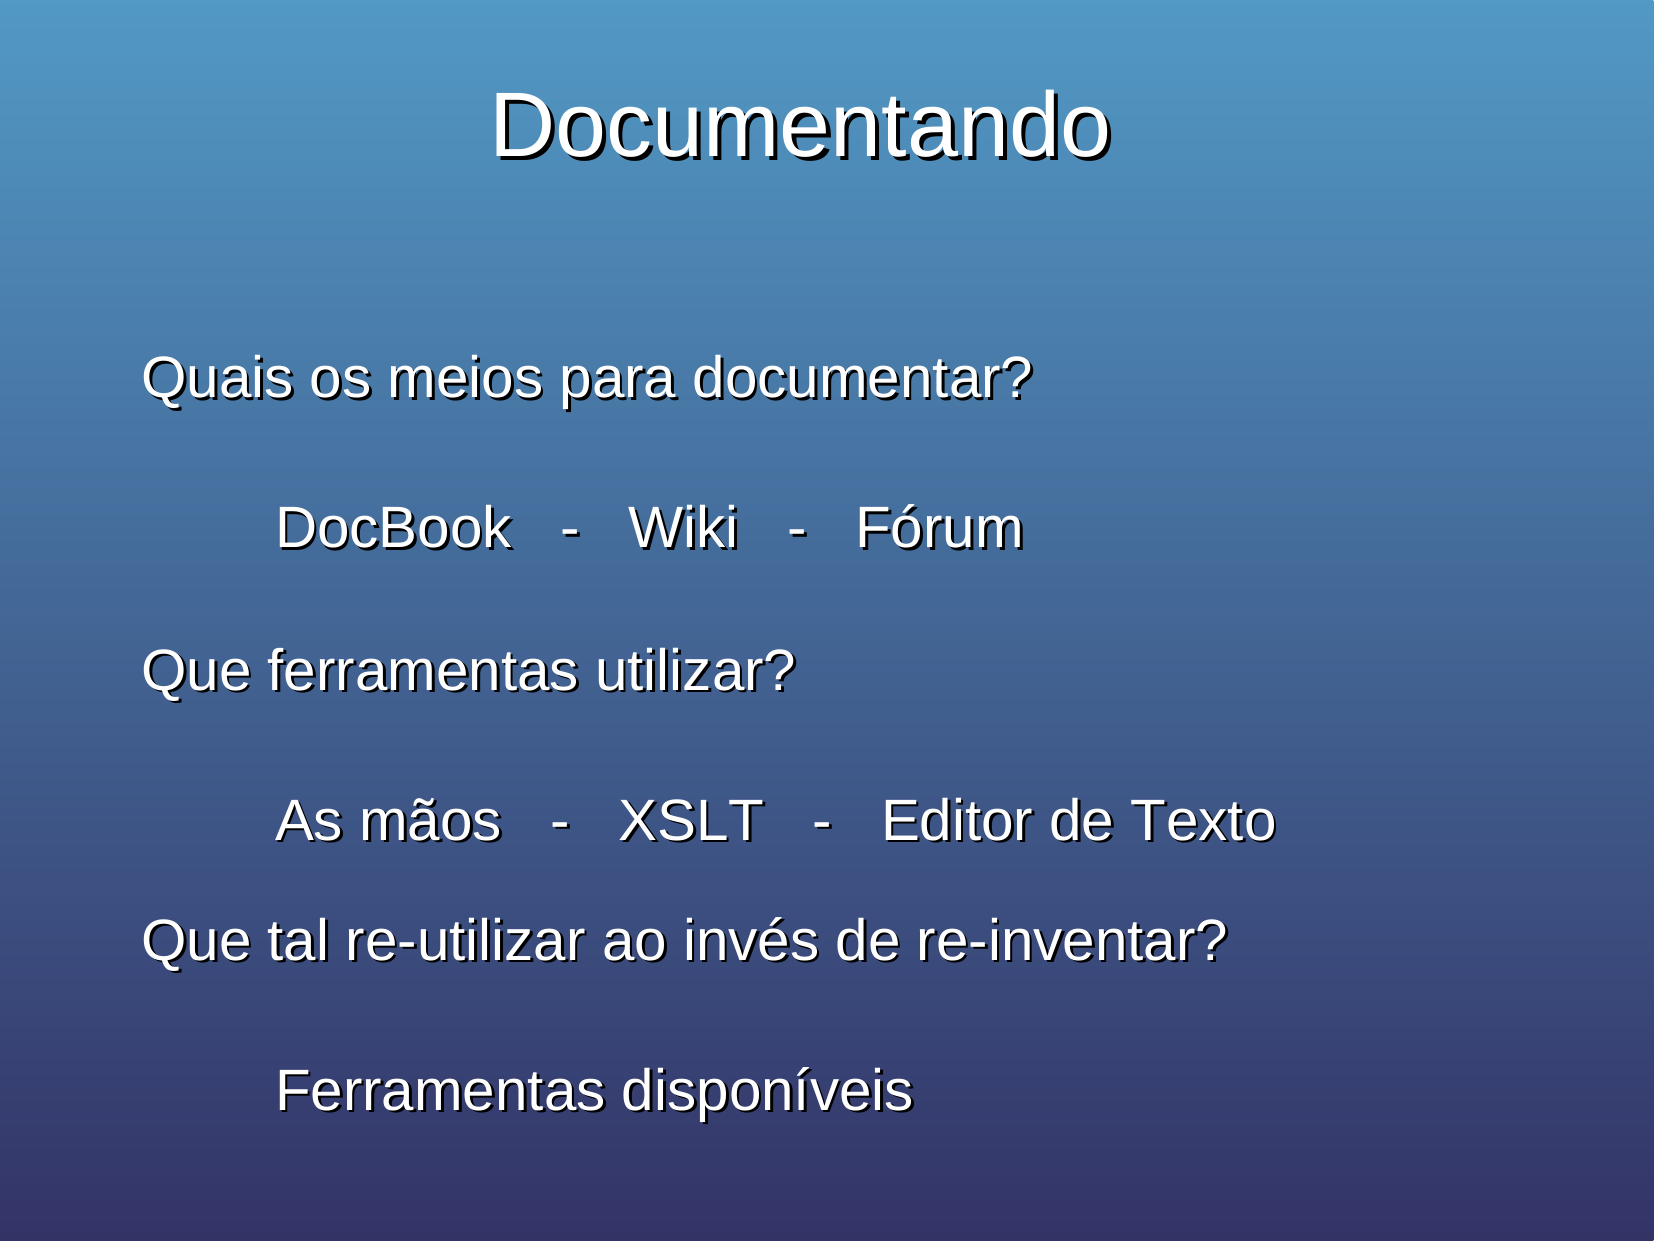

Documentando
 Quais os meios para documentar?
DocBook - Wiki - Fórum
 Que ferramentas utilizar?
As mãos - XSLT - Editor de Texto
 Que tal re-utilizar ao invés de re-inventar?
Ferramentas disponíveis